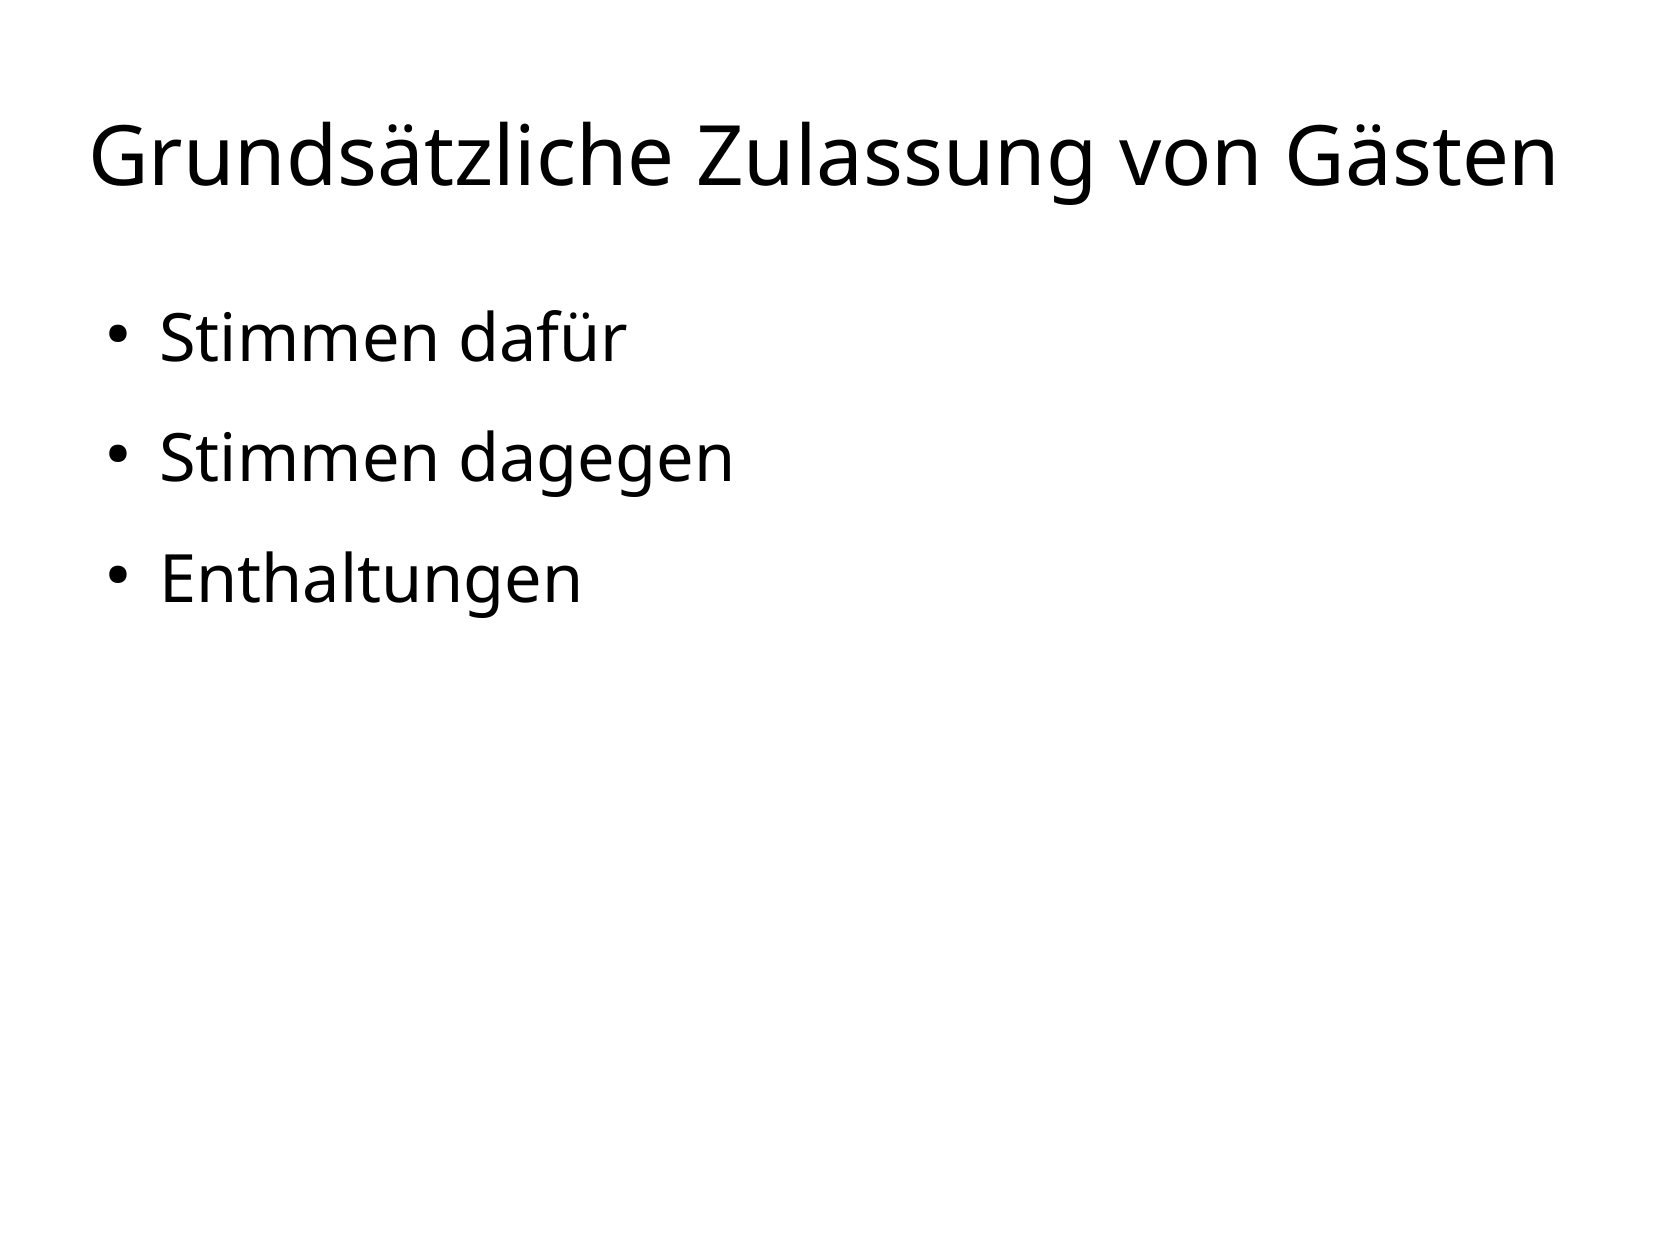

# Grundsätzliche Zulassung von Gästen
Stimmen dafür
Stimmen dagegen
Enthaltungen